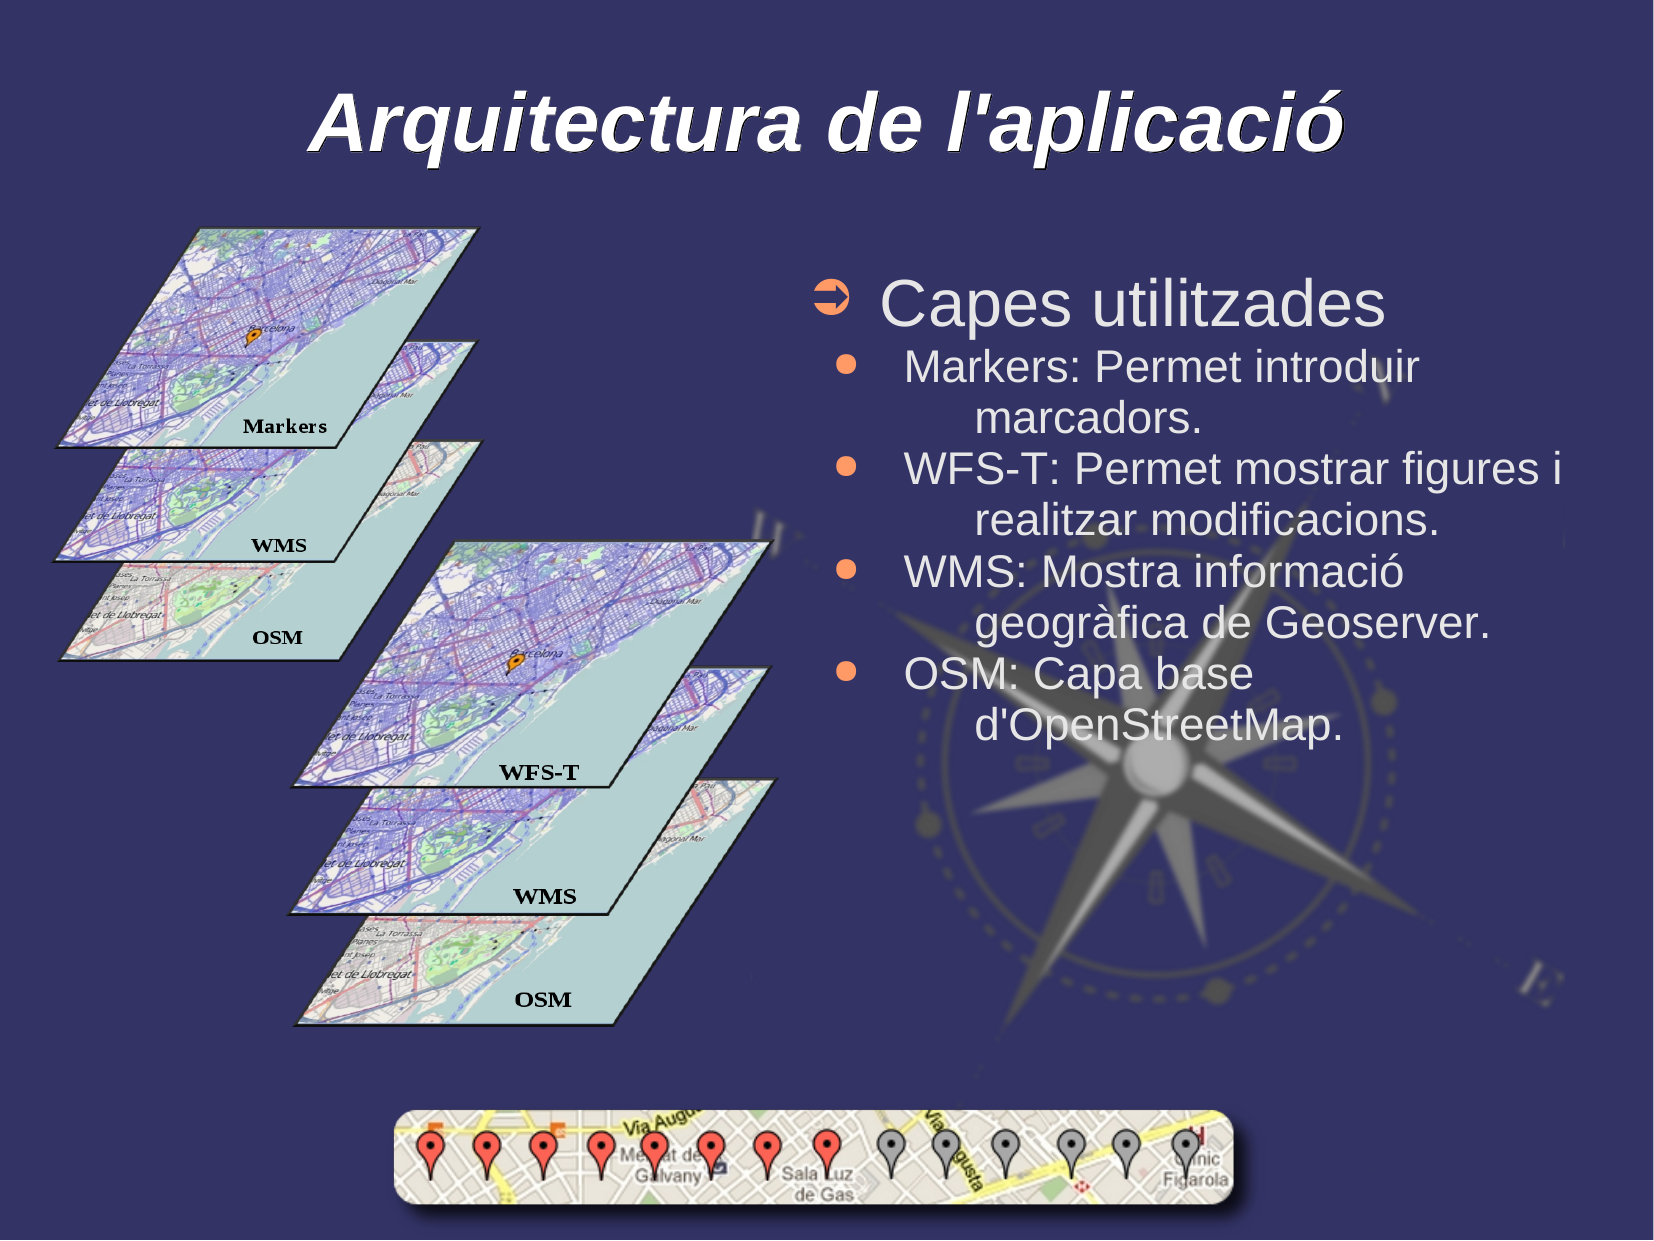

# Arquitectura de l'aplicació
Capes utilitzades
Markers: Permet introduir marcadors.
WFS-T: Permet mostrar figures i realitzar modificacions.
WMS: Mostra informació geogràfica de Geoserver.
OSM: Capa base d'OpenStreetMap.